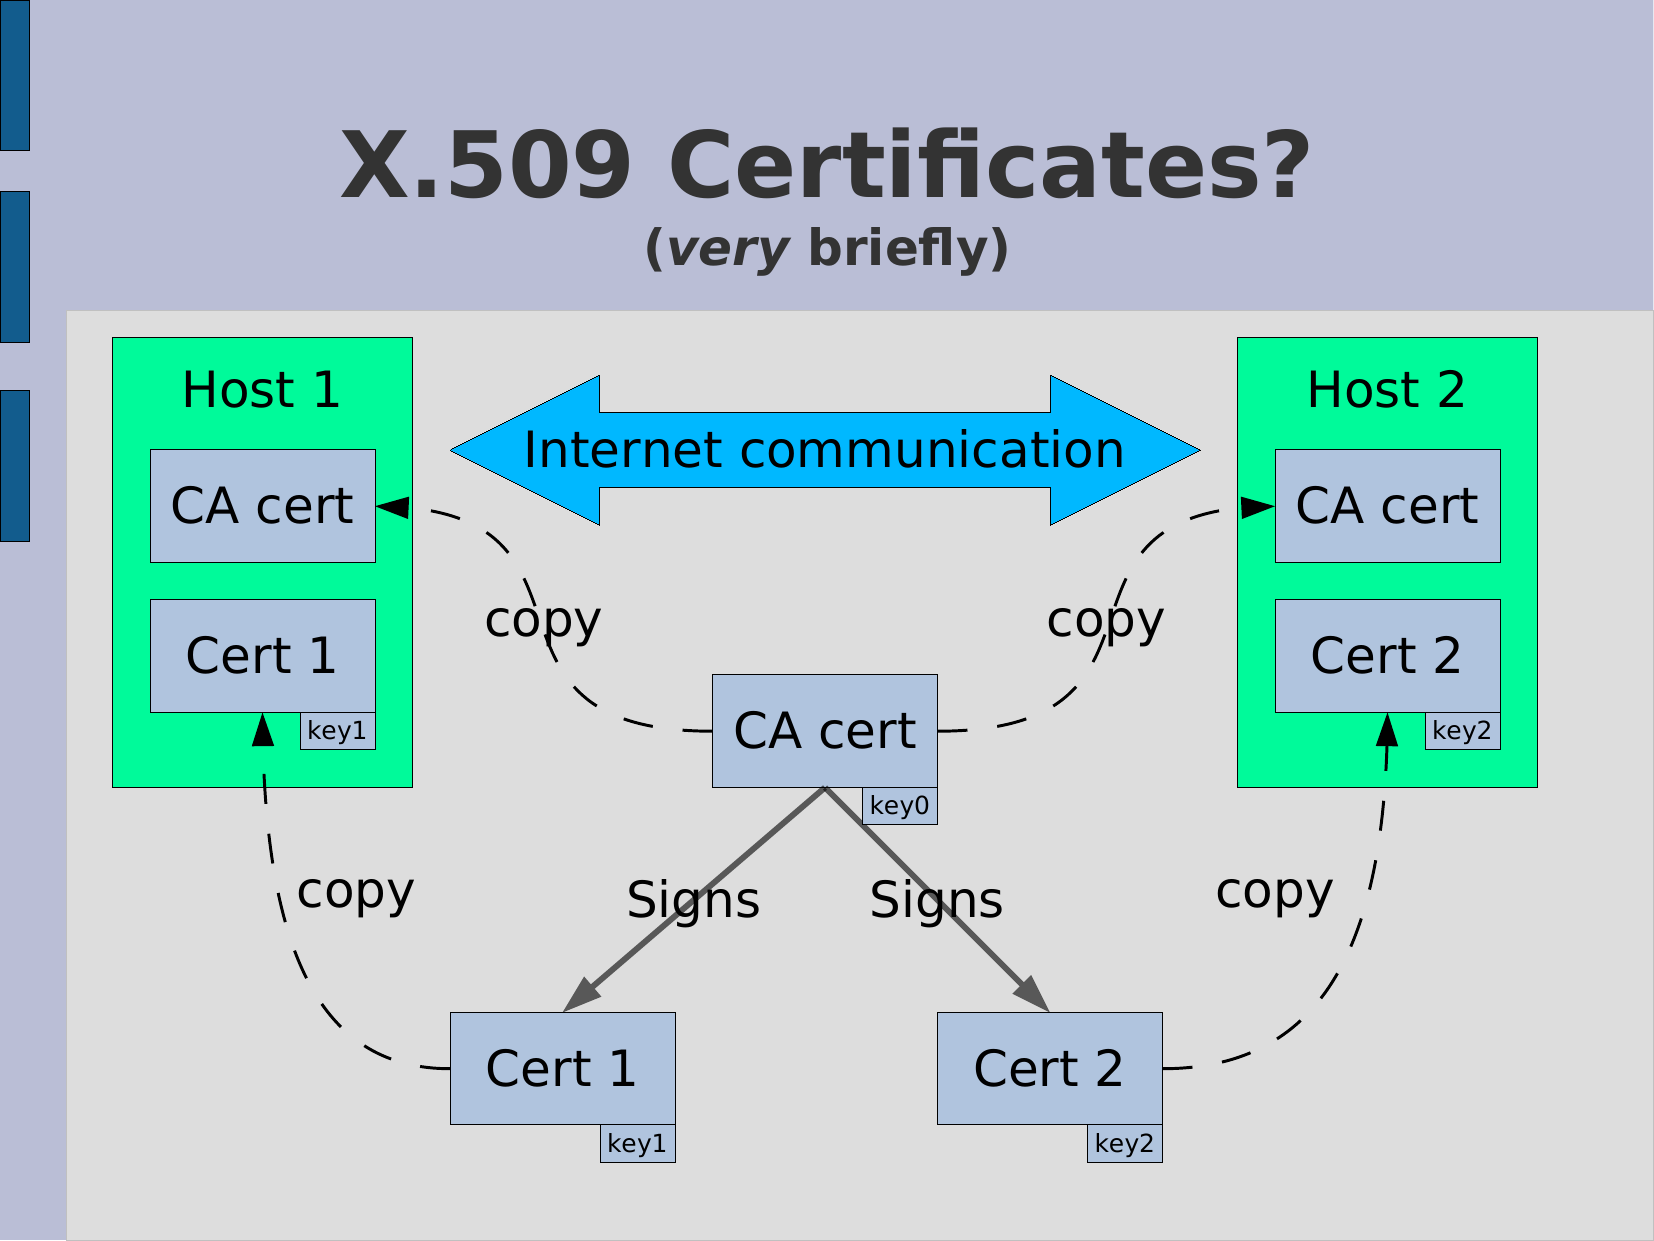

# X.509 Certificates? (very briefly)
Host 1
Host 2
Internet communication
CA cert
CA cert
Cert 1
Cert 2
CA cert
key1
key2
key0
Cert 1
Cert 2
key1
key2